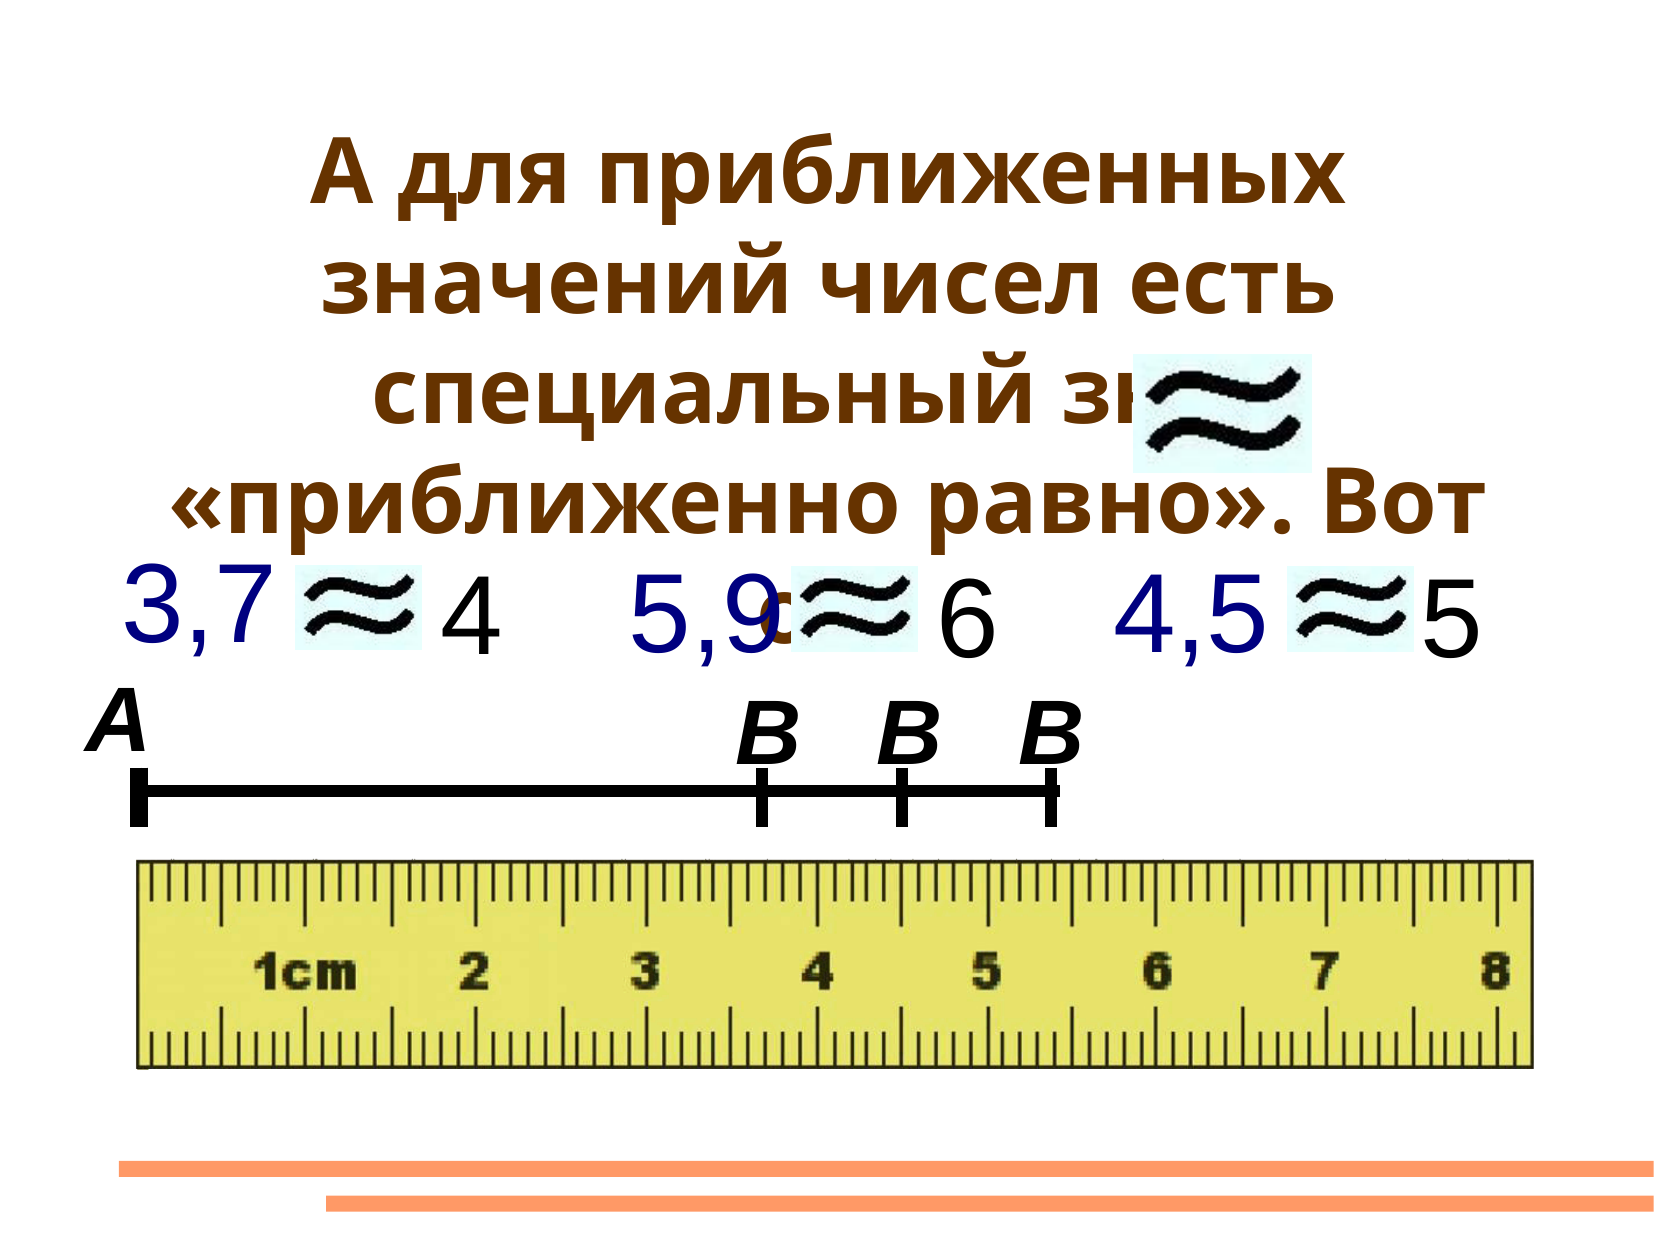

А для приближенных значений чисел есть специальный знак «приближенно равно». Вот он:
3,7
5,9
4,5
4
6
5
А
В
В
В